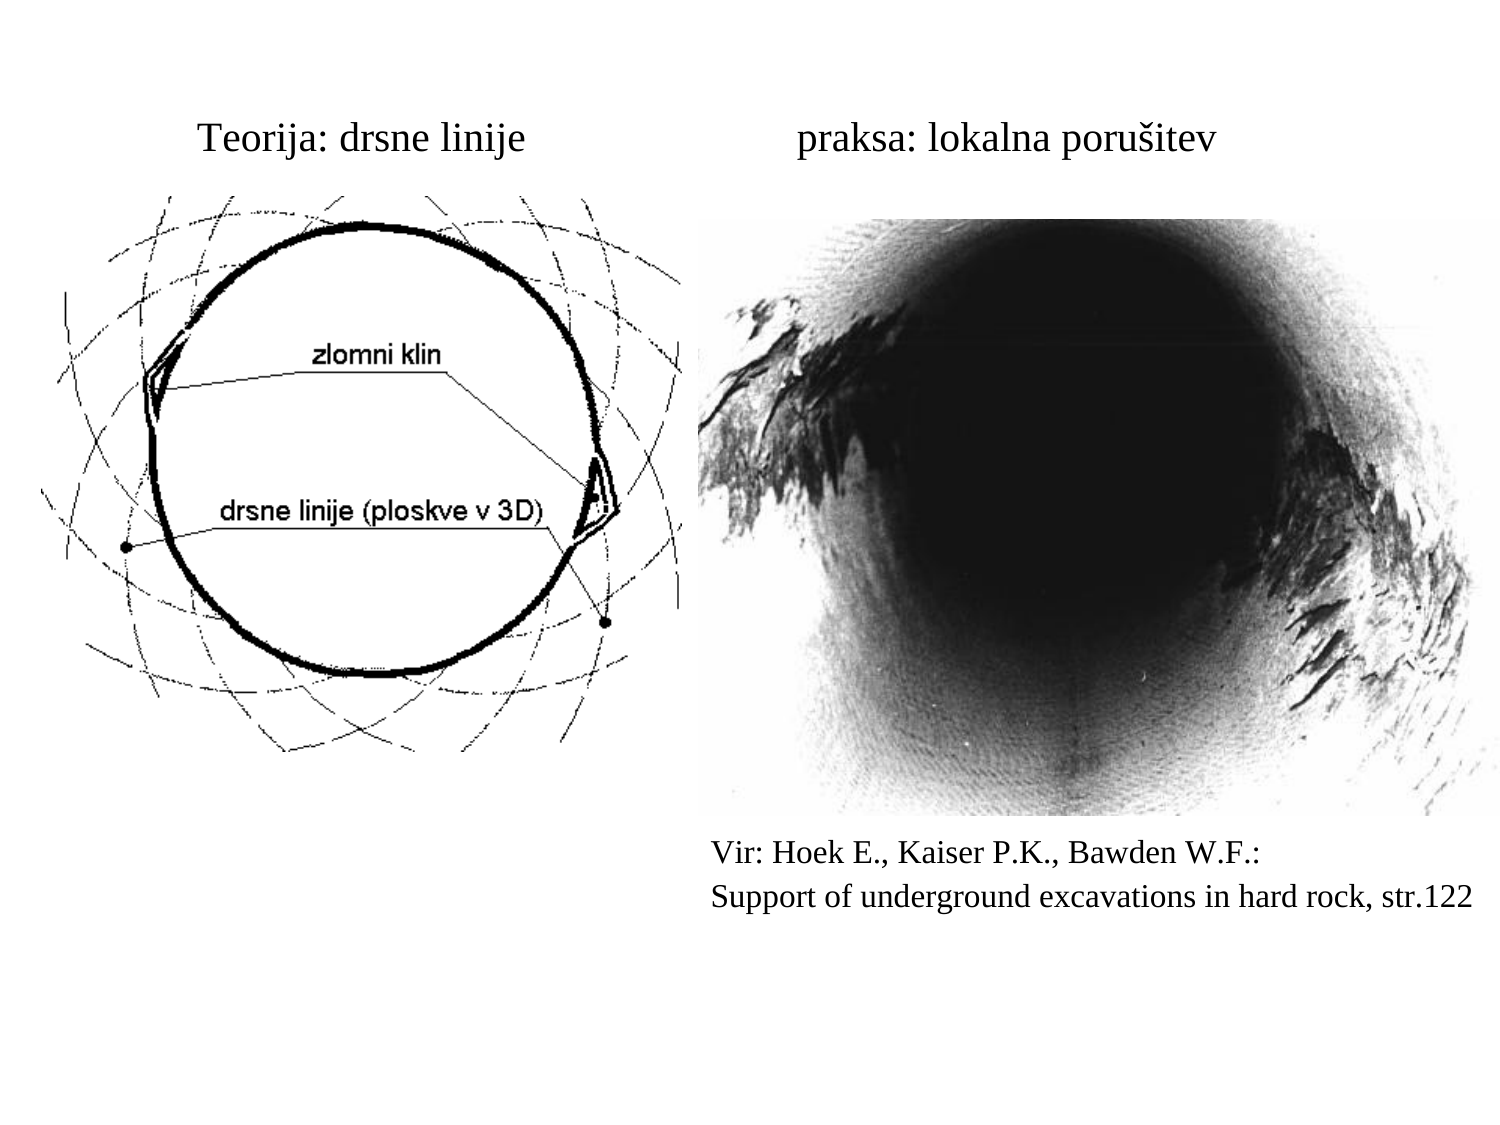

Teorija: drsne linije		praksa: lokalna porušitev
Vir: Hoek E., Kaiser P.K., Bawden W.F.:
Support of underground excavations in hard rock, str.122